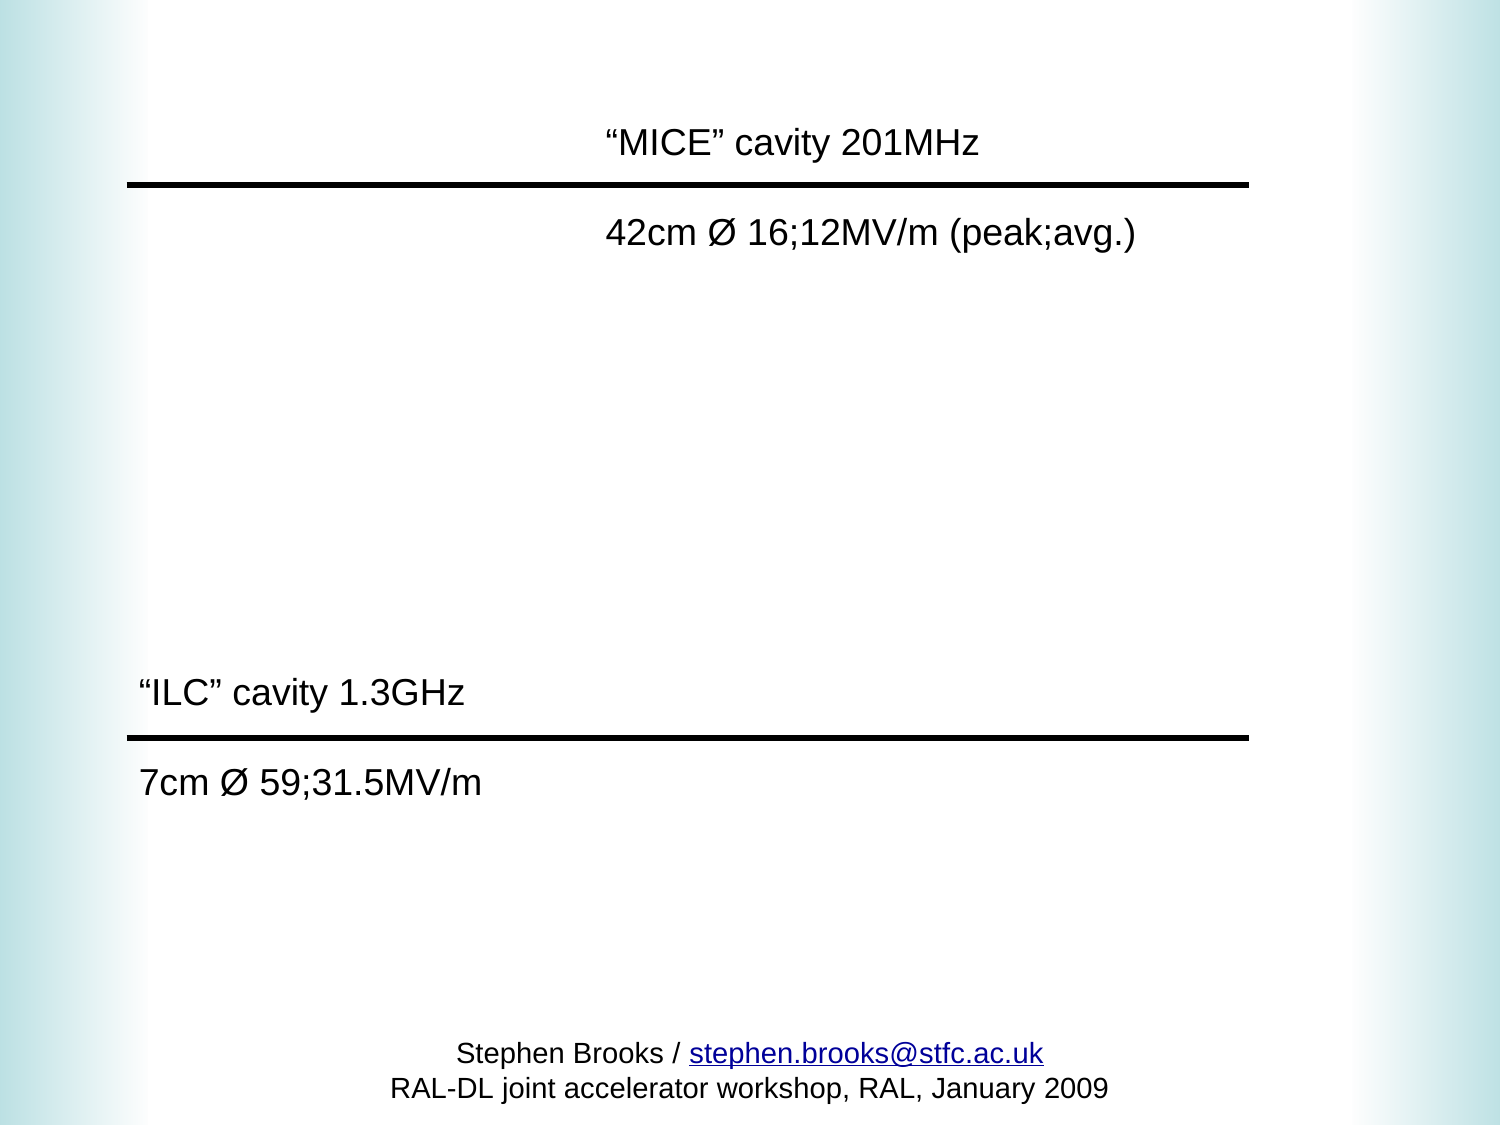

“MICE” cavity 201MHz
42cm Ø 16;12MV/m (peak;avg.)
“ILC” cavity 1.3GHz
7cm Ø 59;31.5MV/m